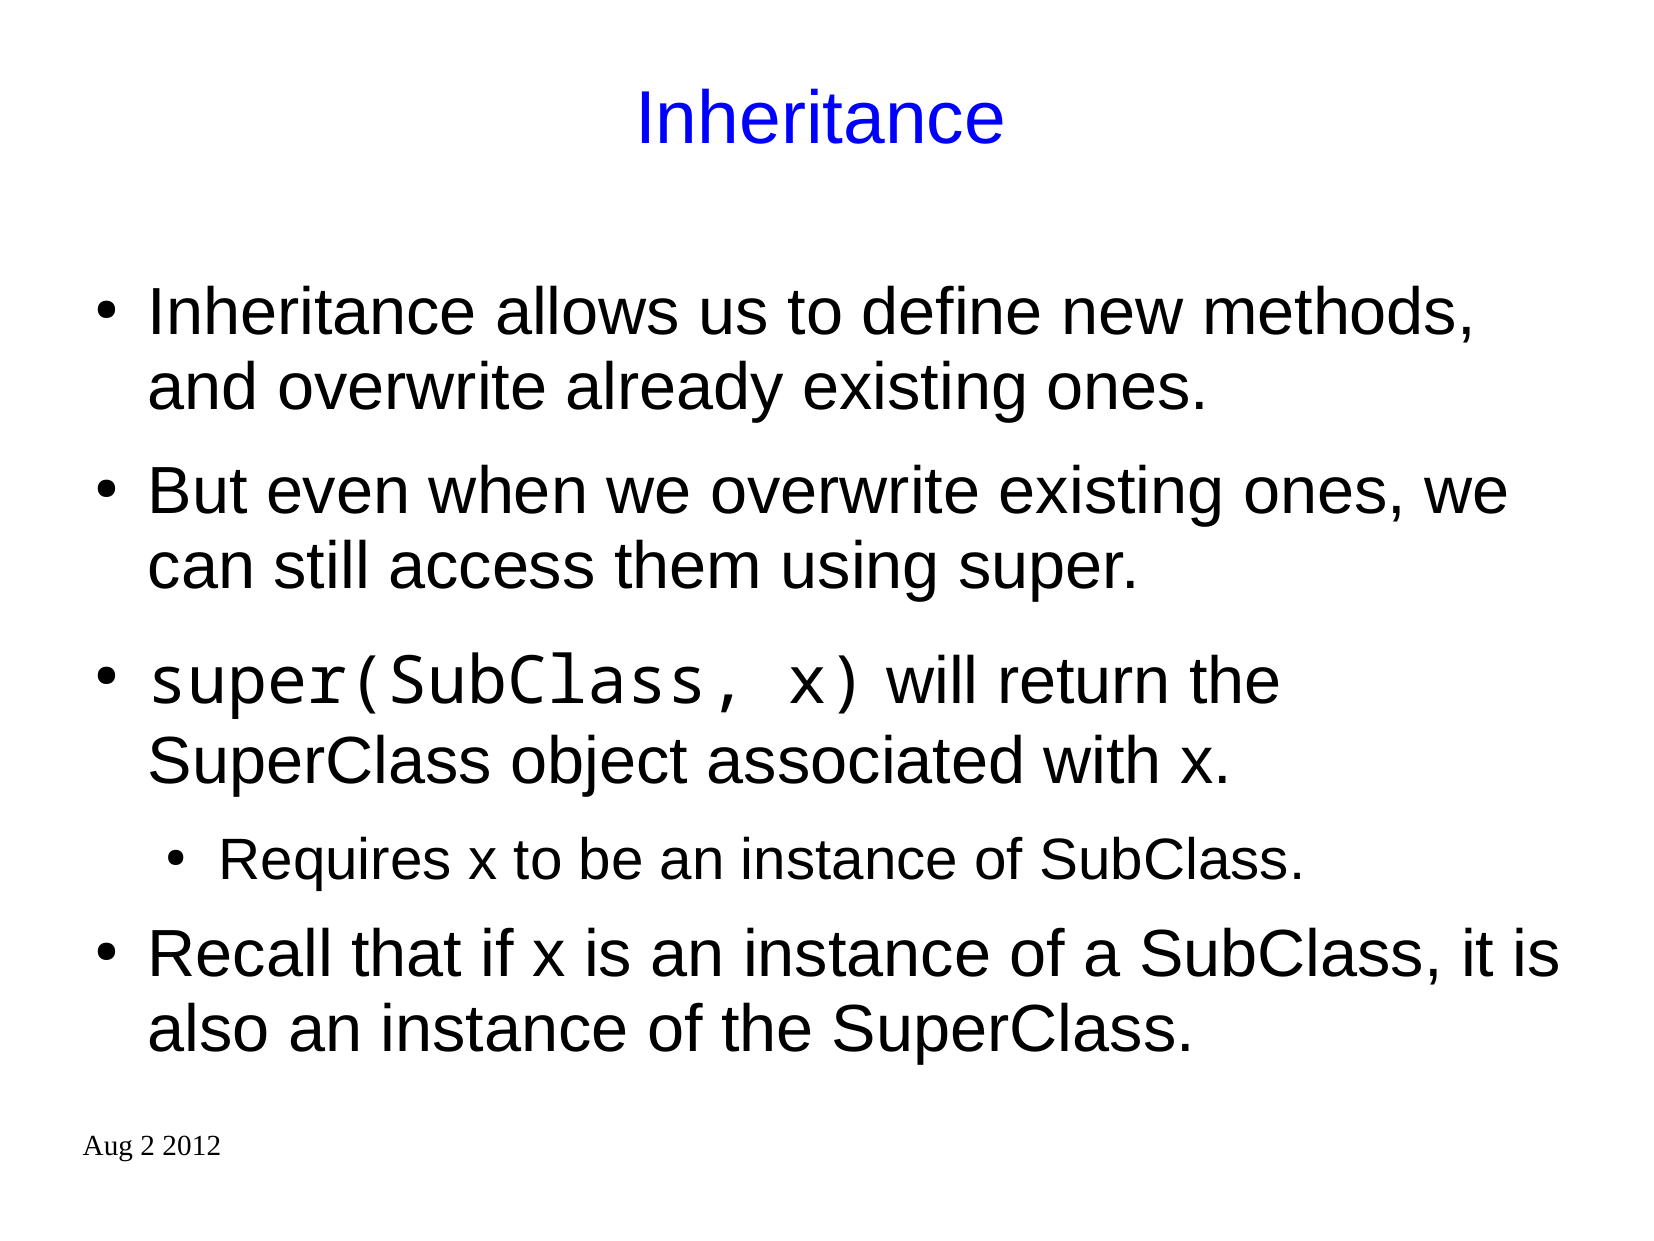

# Inheritance
Inheritance allows us to define new methods, and overwrite already existing ones.
But even when we overwrite existing ones, we can still access them using super.
super(SubClass, x) will return the SuperClass object associated with x.
Requires x to be an instance of SubClass.
Recall that if x is an instance of a SubClass, it is also an instance of the SuperClass.
Aug 2 2012